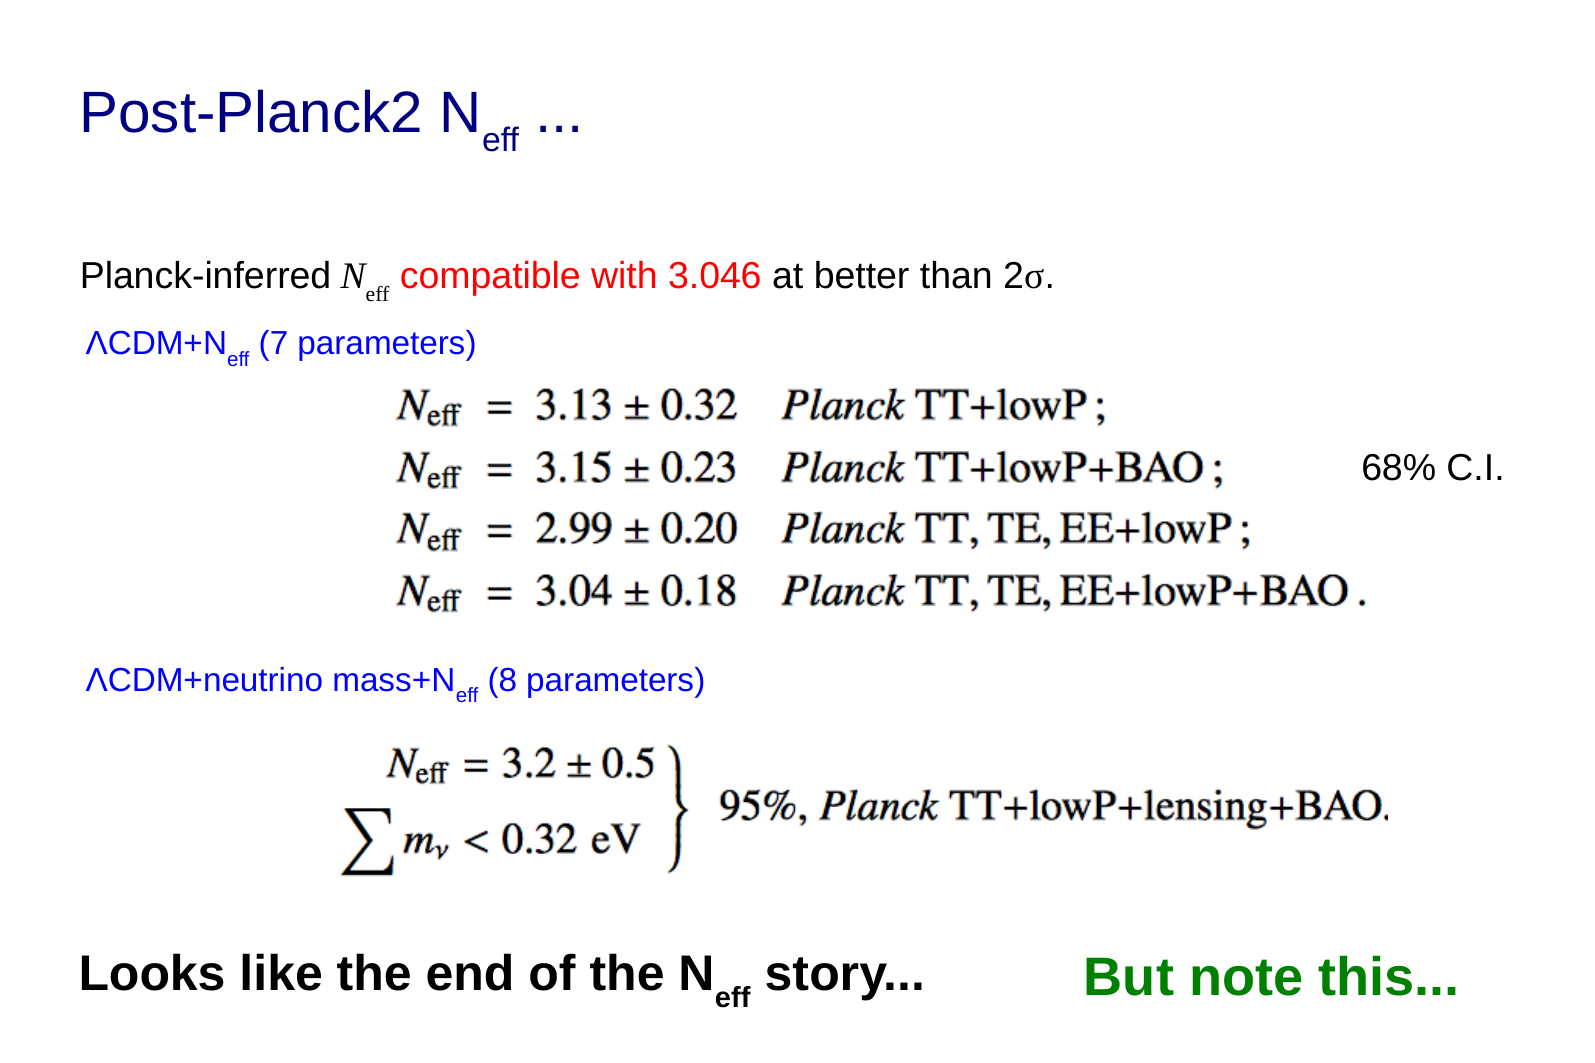

# Post-Planck2 Neff ...
Planck-inferred Neff compatible with 3.046 at better than 2σ.
ΛCDM+Neff (7 parameters)
68% C.I.
ΛCDM+neutrino mass+Neff (8 parameters)
But note this...
Looks like the end of the Neff story...